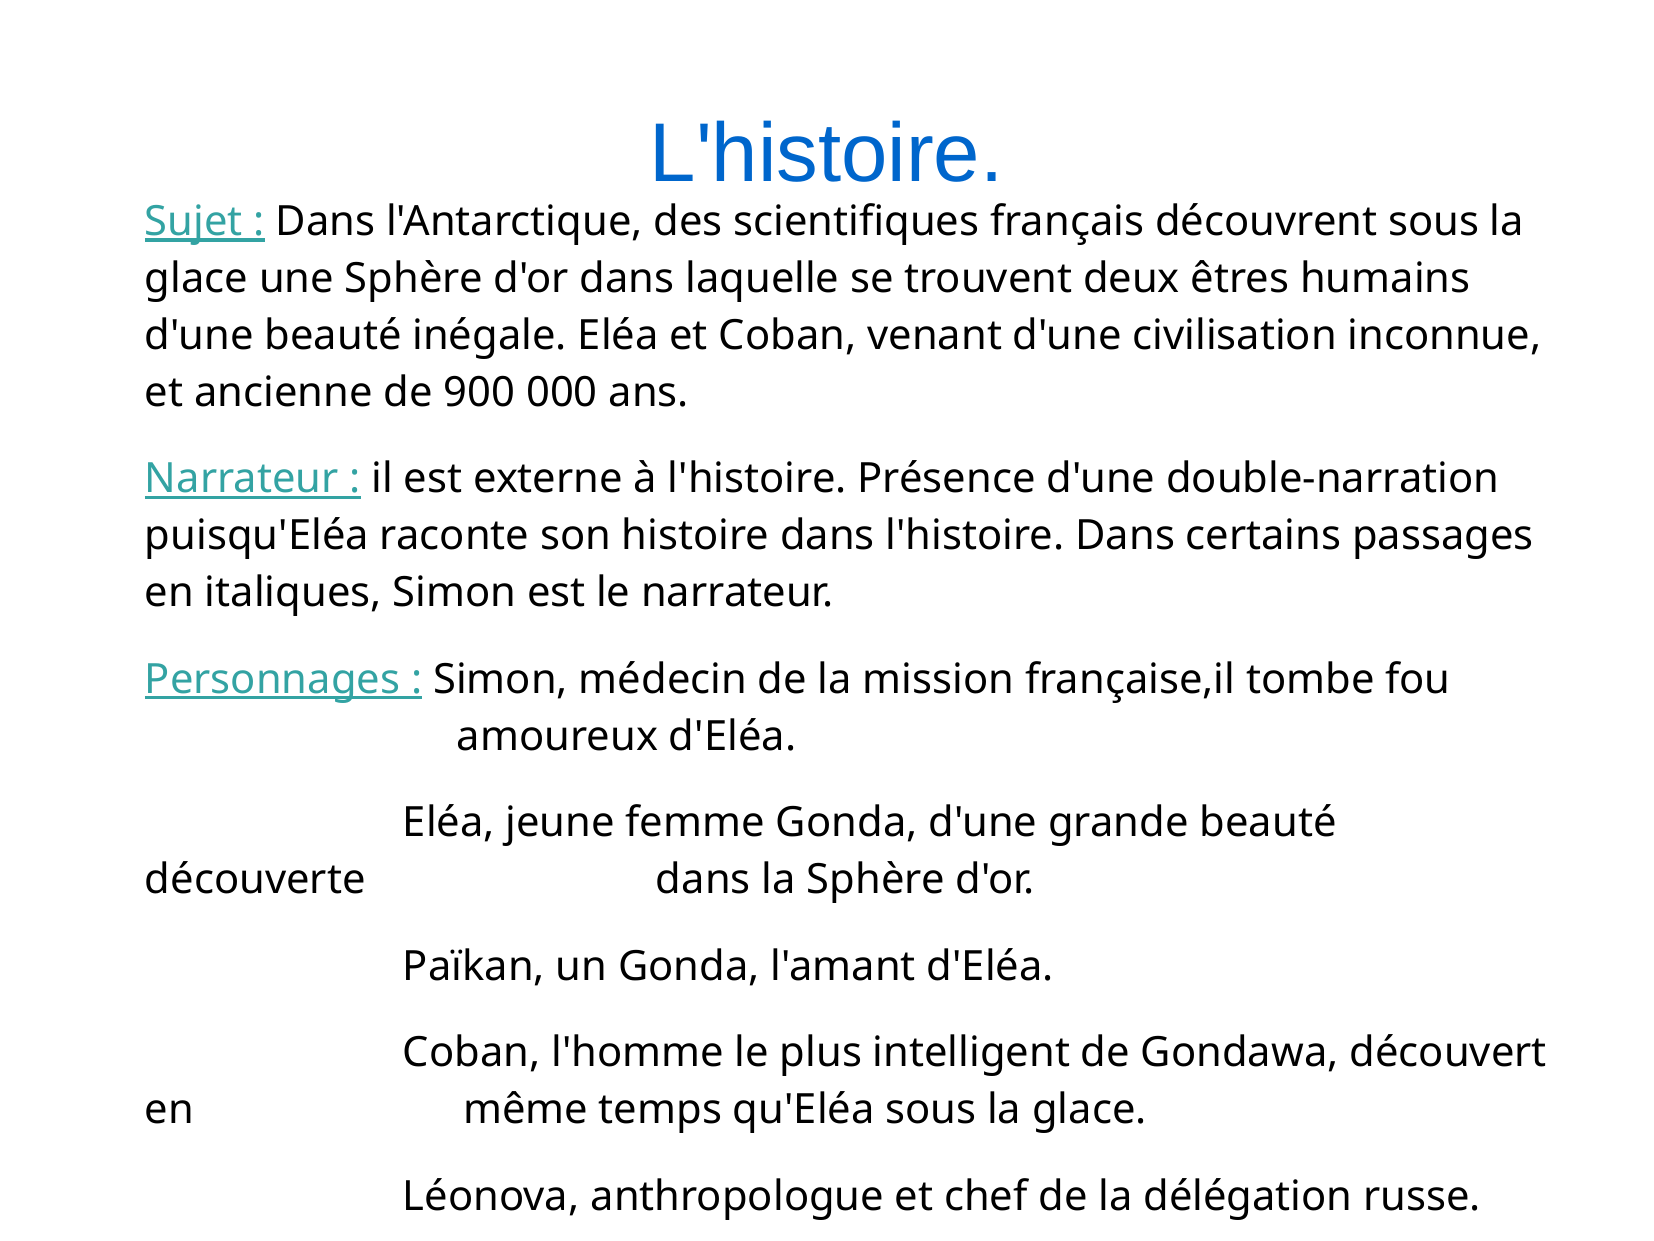

# L'histoire.
Sujet : Dans l'Antarctique, des scientifiques français découvrent sous la glace une Sphère d'or dans laquelle se trouvent deux êtres humains d'une beauté inégale. Eléa et Coban, venant d'une civilisation inconnue, et ancienne de 900 000 ans.
Narrateur : il est externe à l'histoire. Présence d'une double-narration puisqu'Eléa raconte son histoire dans l'histoire. Dans certains passages en italiques, Simon est le narrateur.
Personnages : Simon, médecin de la mission française,il tombe fou amoureux d'Eléa.
 Eléa, jeune femme Gonda, d'une grande beauté découverte dans la Sphère d'or.
 Païkan, un Gonda, l'amant d'Eléa.
 Coban, l'homme le plus intelligent de Gondawa, découvert en même temps qu'Eléa sous la glace.
 Léonova, anthropologue et chef de la délégation russe.
 Hoover, chimiste et chef de la délégation américaine.
 Lukos, inventeur de La Traductrice.